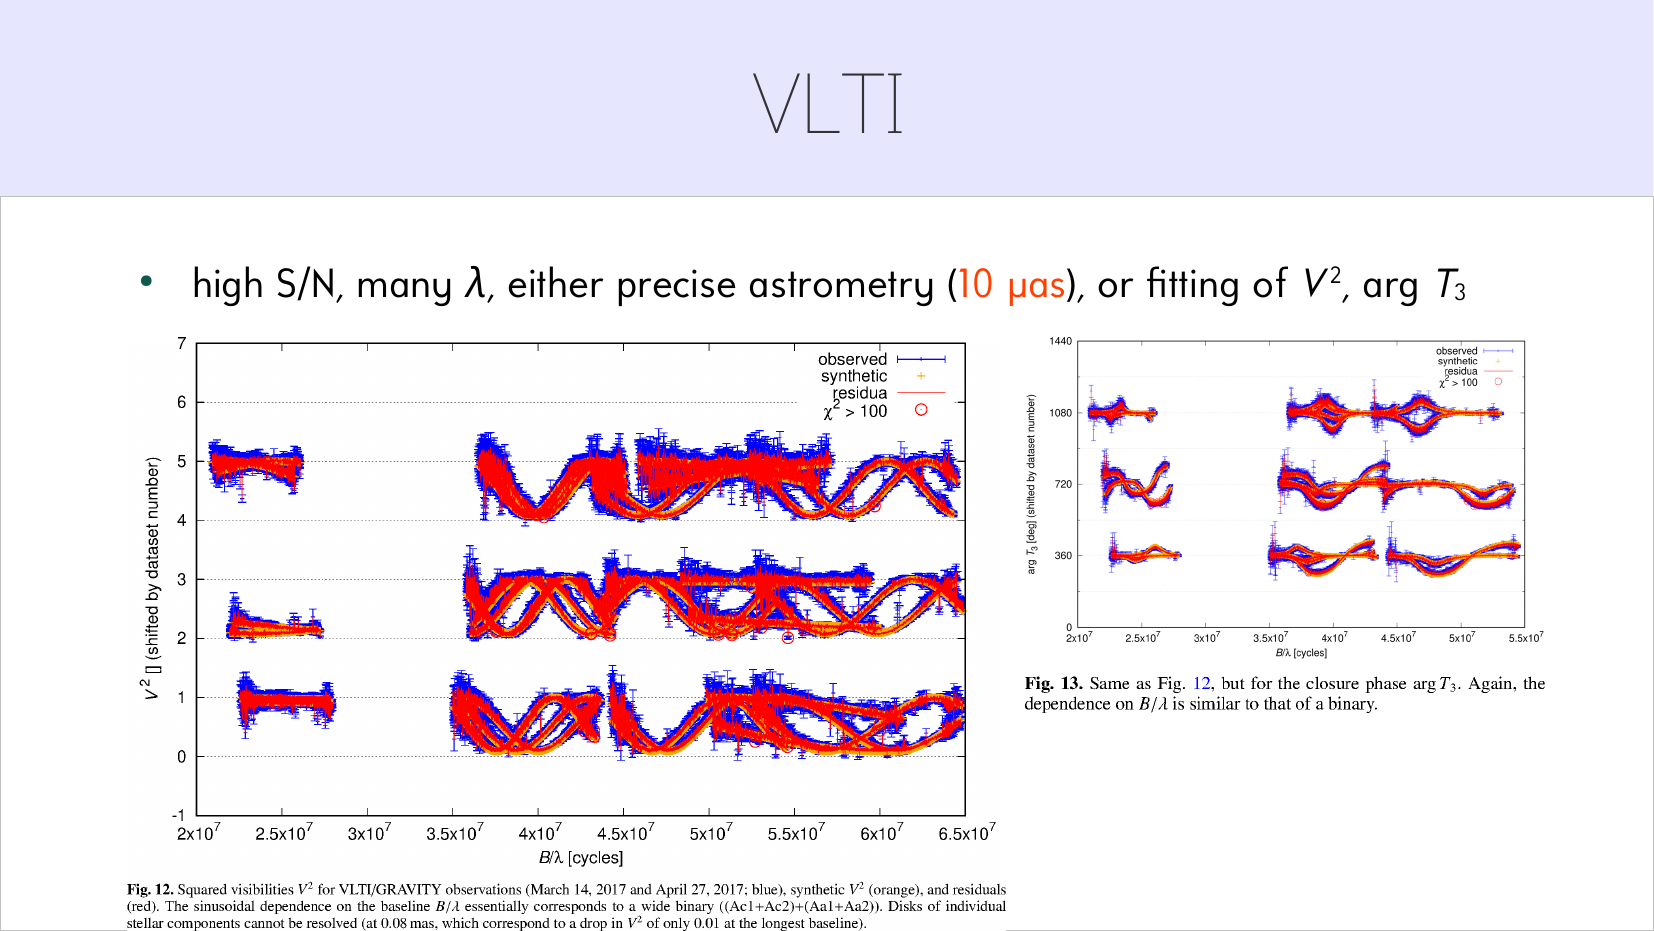

# VLTI
high S/N, many λ, either precise astrometry (10 μas), or fitting of V 2, arg T3